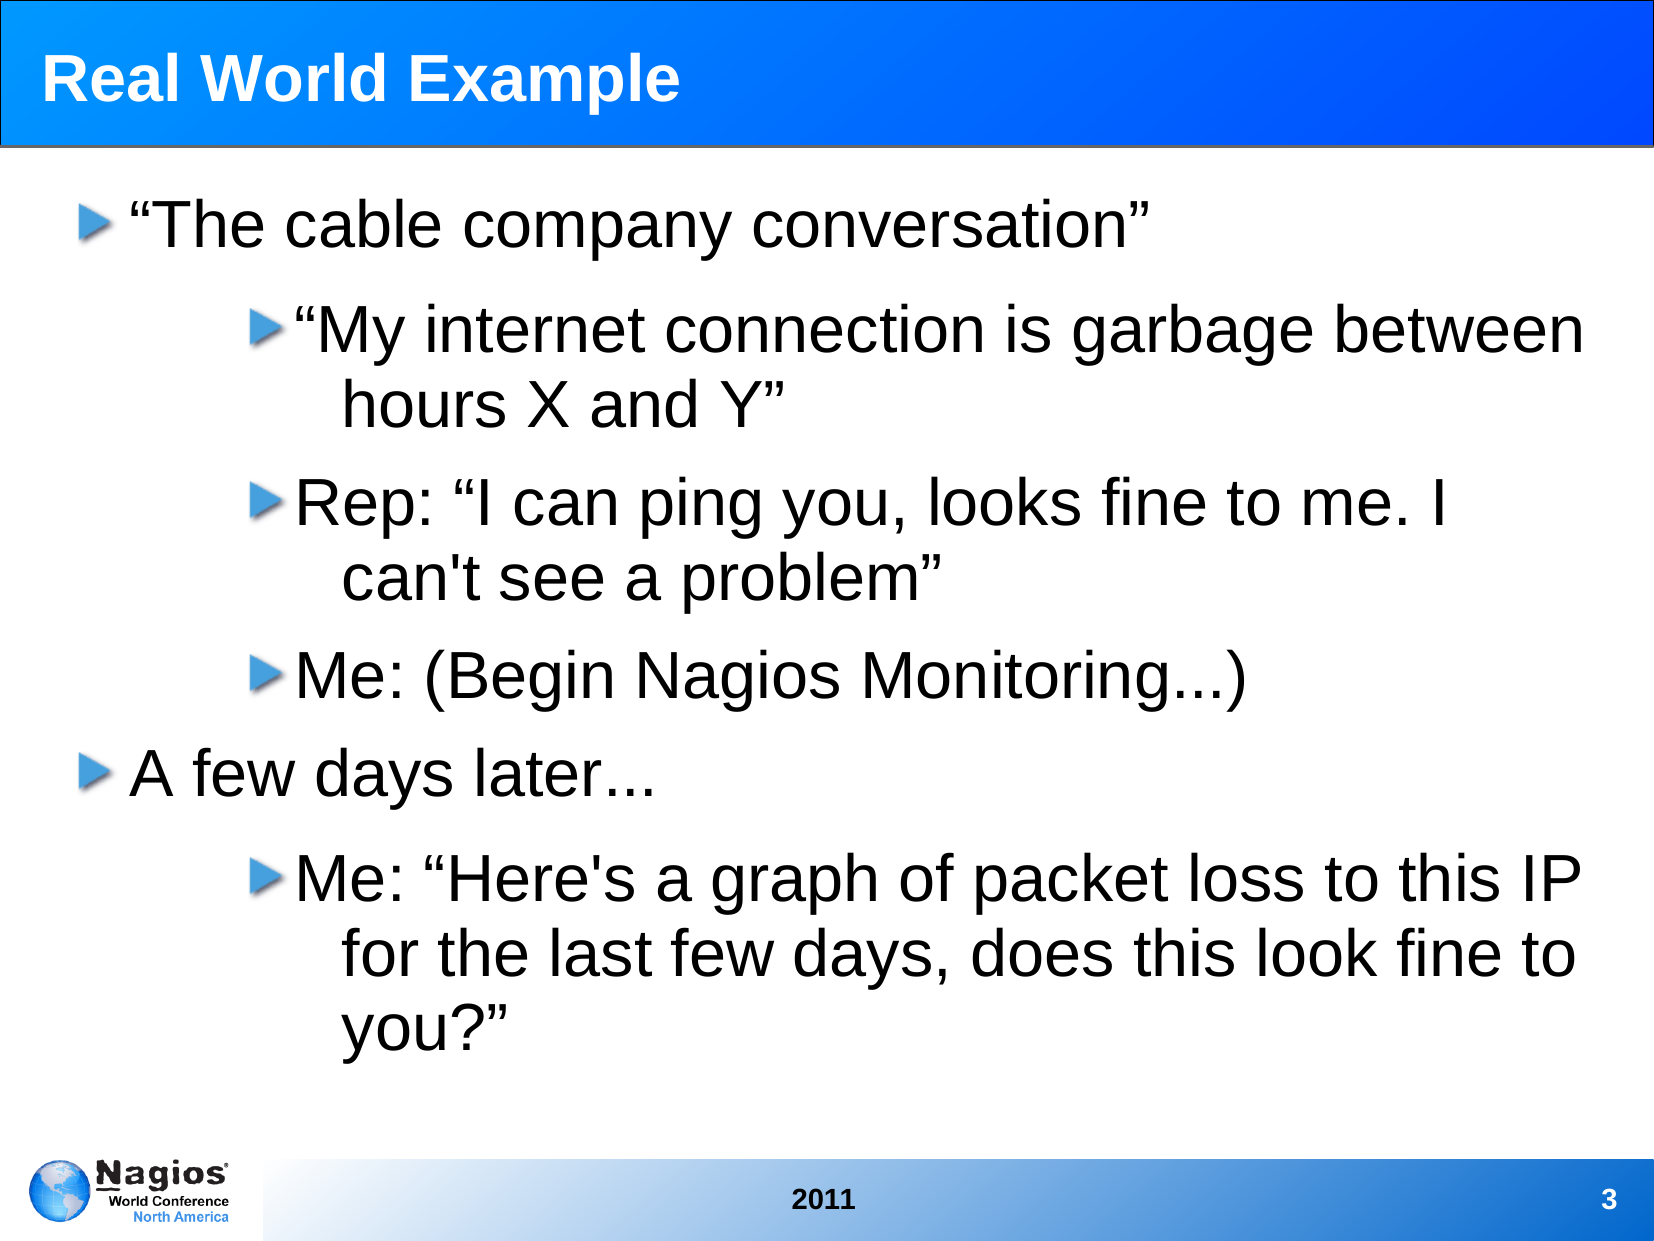

# Real World Example
“The cable company conversation”
“My internet connection is garbage between hours X and Y”
Rep: “I can ping you, looks fine to me. I can't see a problem”
Me: (Begin Nagios Monitoring...)
A few days later...
Me: “Here's a graph of packet loss to this IP for the last few days, does this look fine to you?”
2011
3